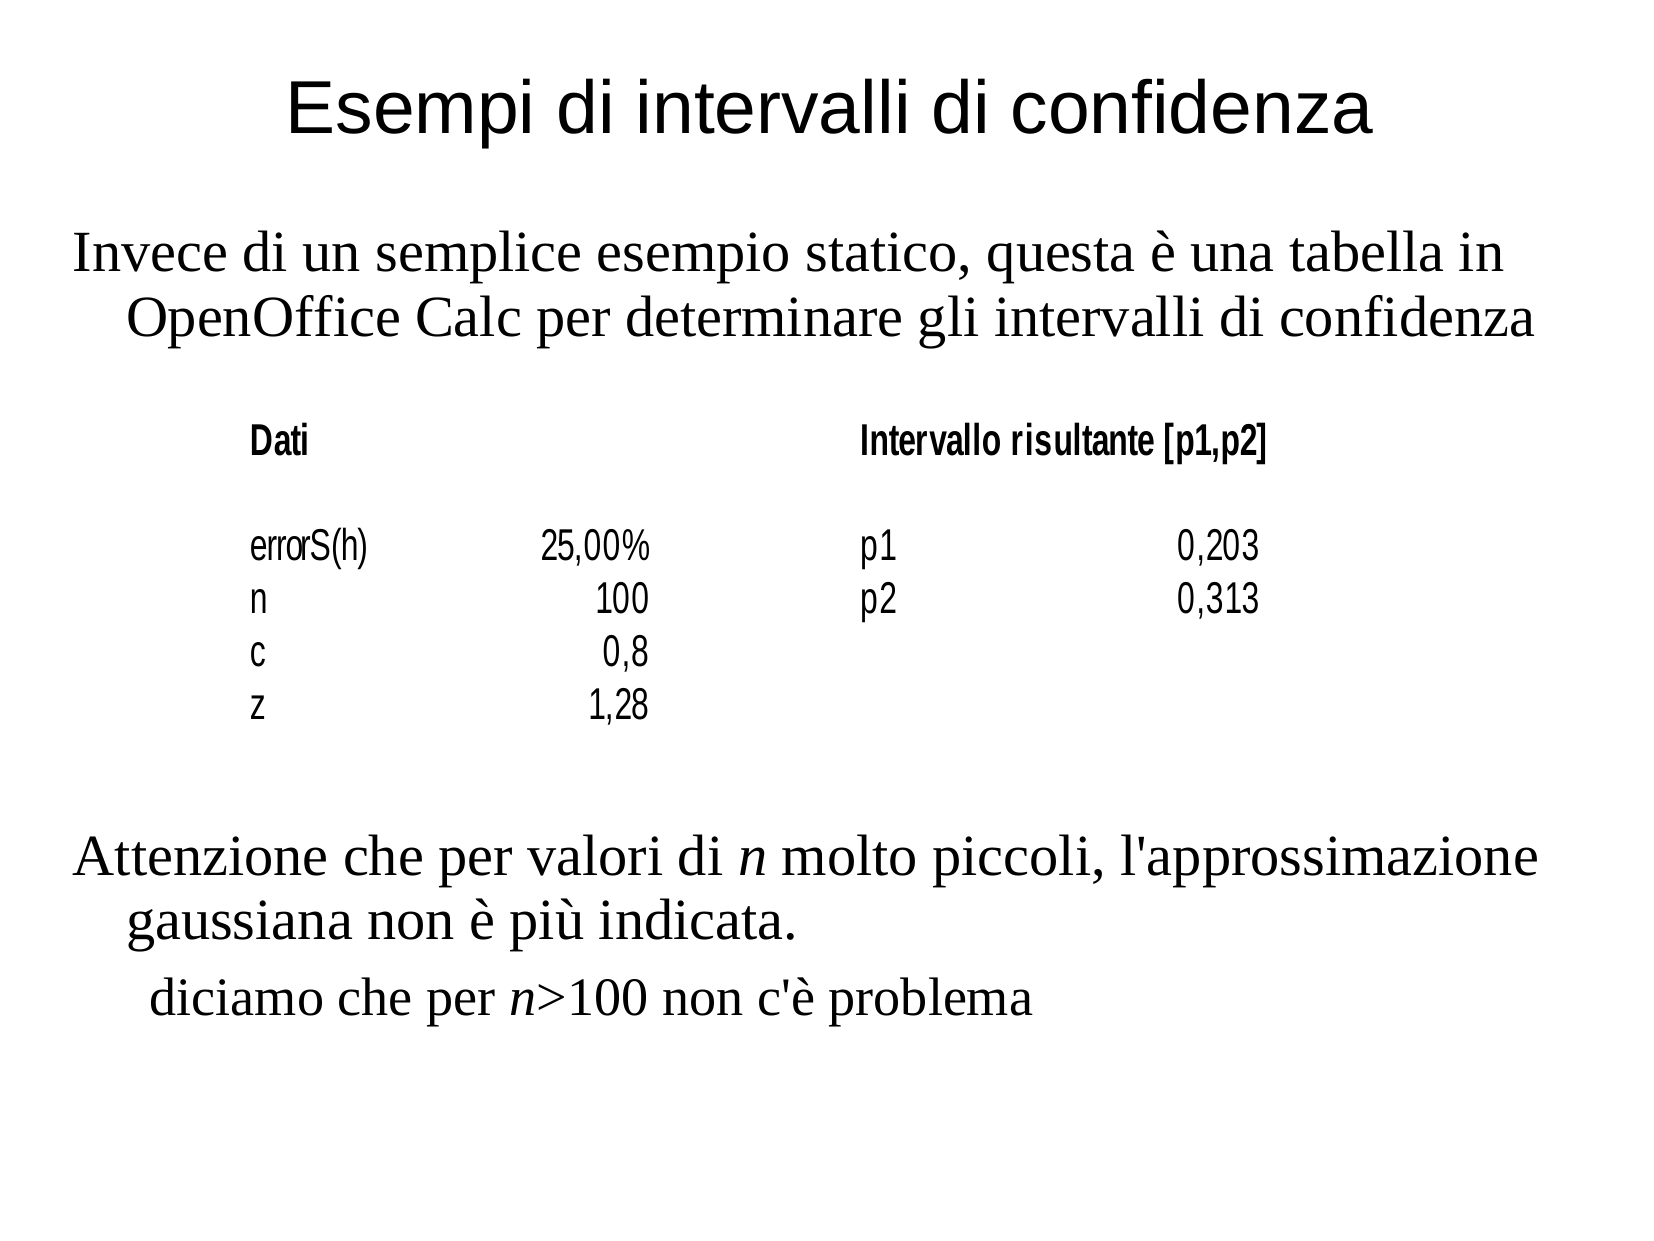

# Esempi di intervalli di confidenza
Invece di un semplice esempio statico, questa è una tabella in OpenOffice Calc per determinare gli intervalli di confidenza
Attenzione che per valori di n molto piccoli, l'approssimazione gaussiana non è più indicata.
diciamo che per n>100 non c'è problema